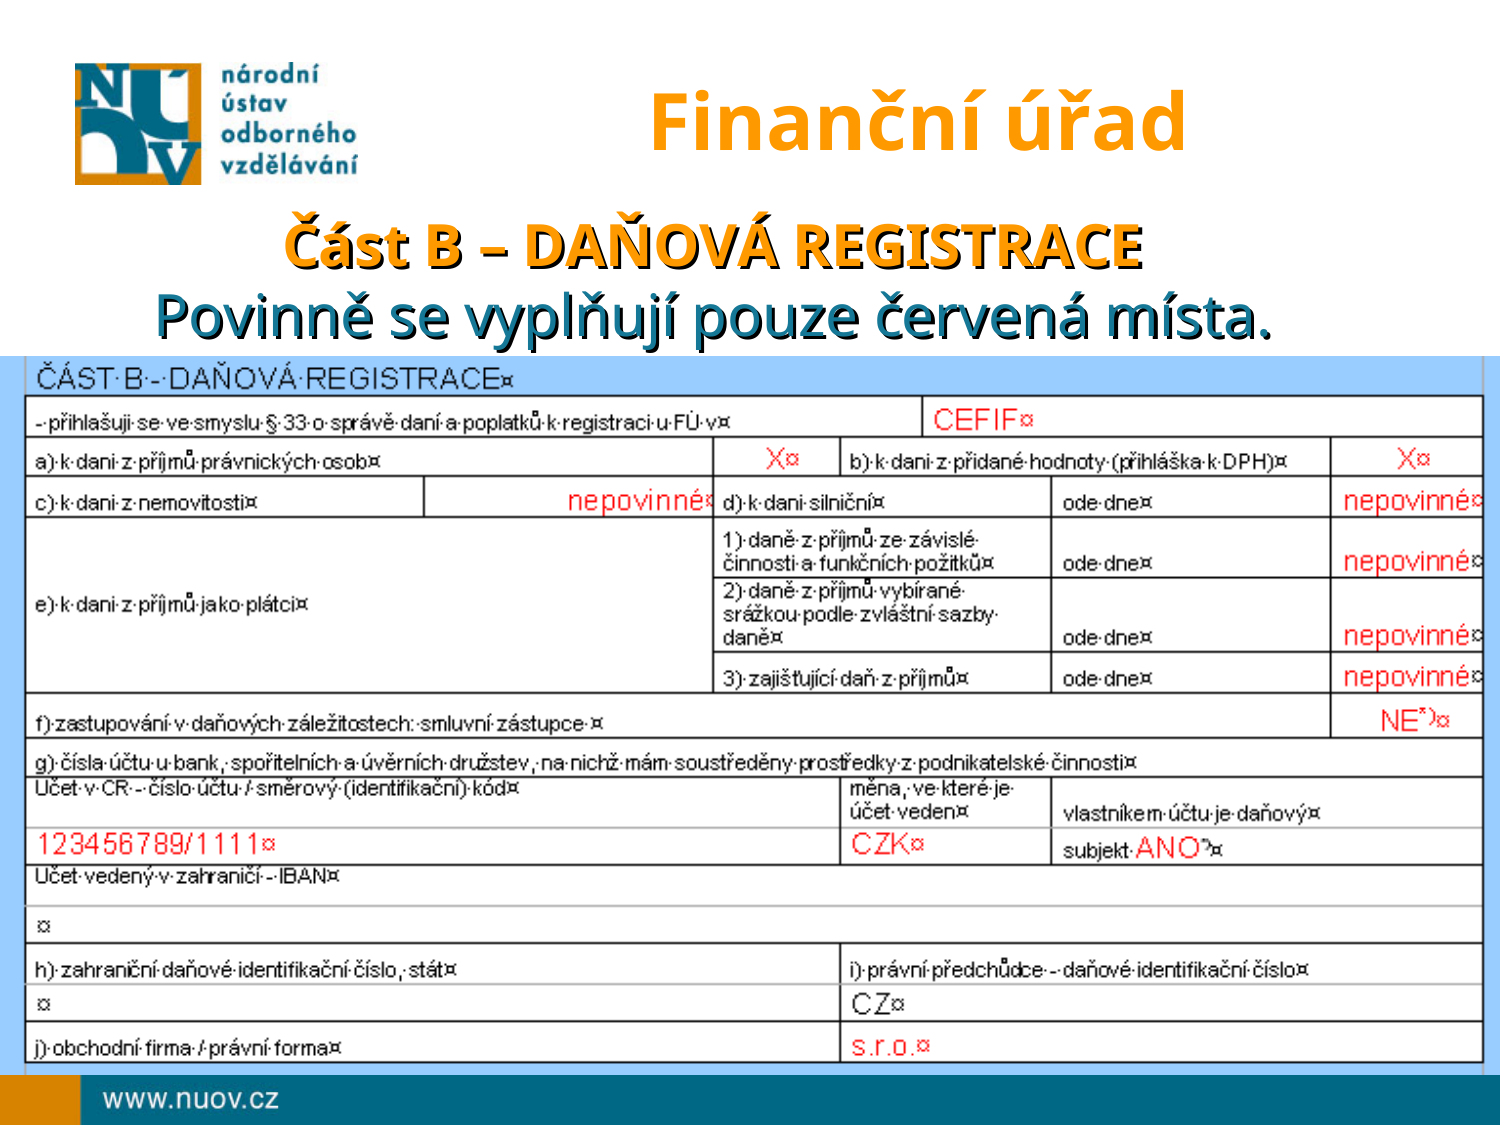

# Finanční úřad
Část B – DAŇOVÁ REGISTRACE
Povinně se vyplňují pouze červená místa.